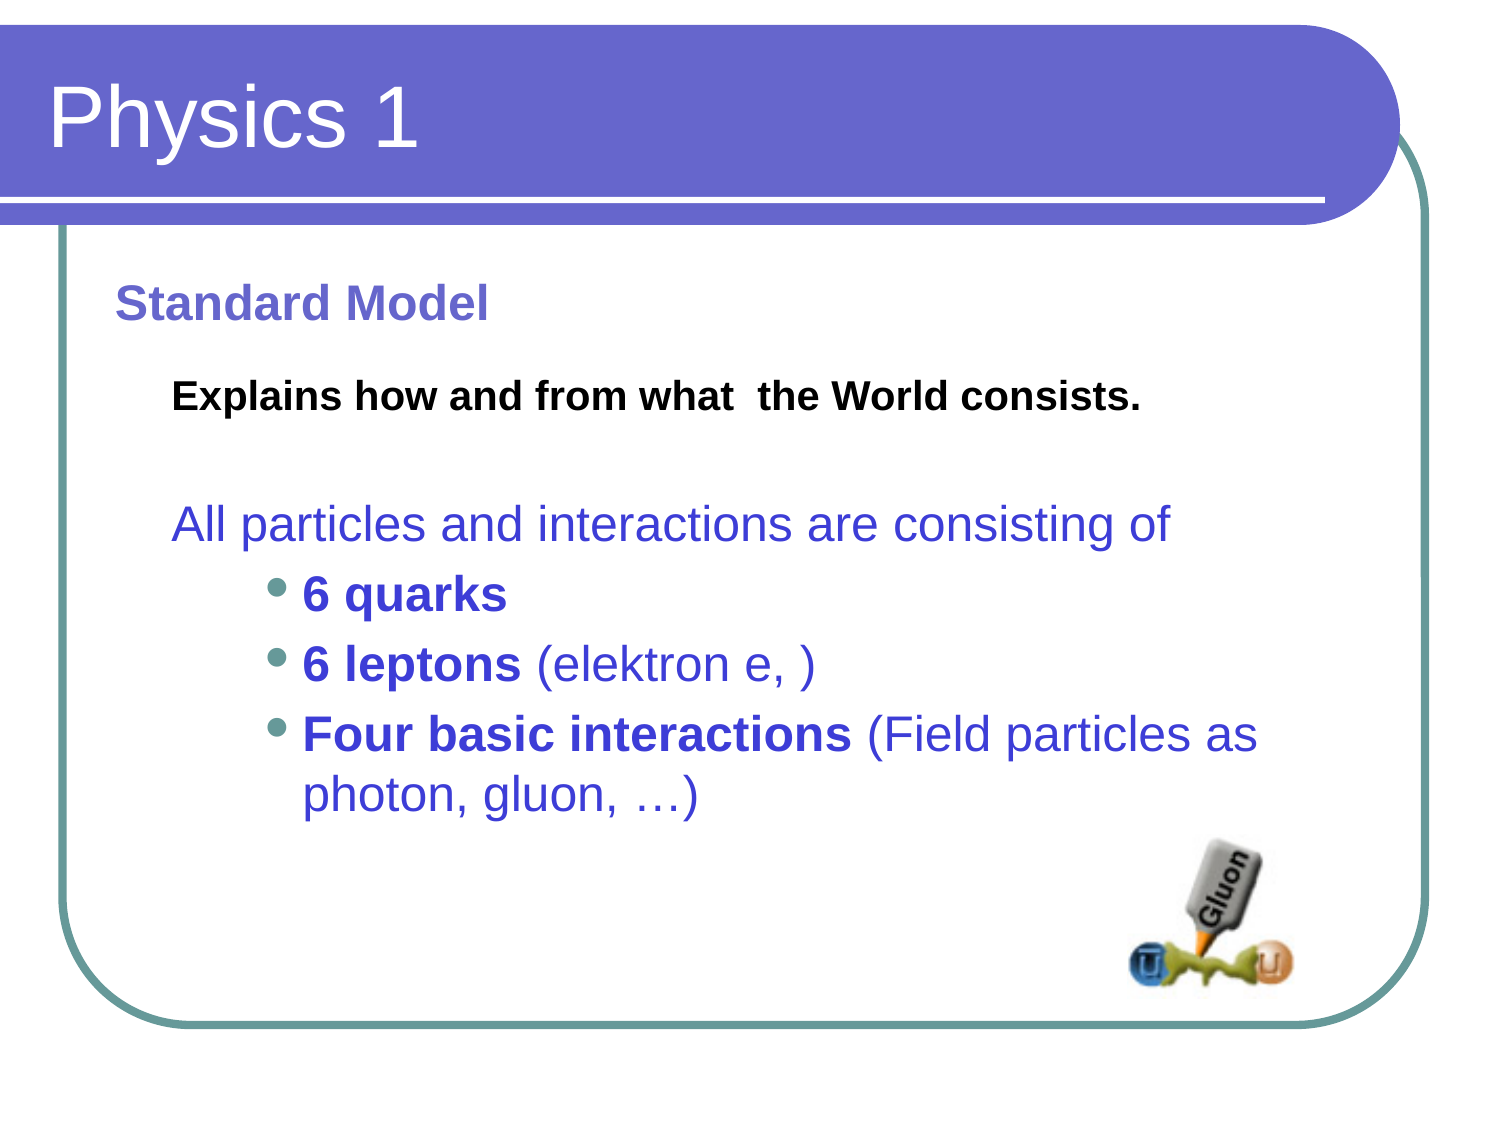

# Physics 1
Standard Model
	Explains how and from what the World consists.
	All particles and interactions are consisting of
6 quarks
6 leptons (elektron e, )
Four basic interactions (Field particles as photon, gluon, …)